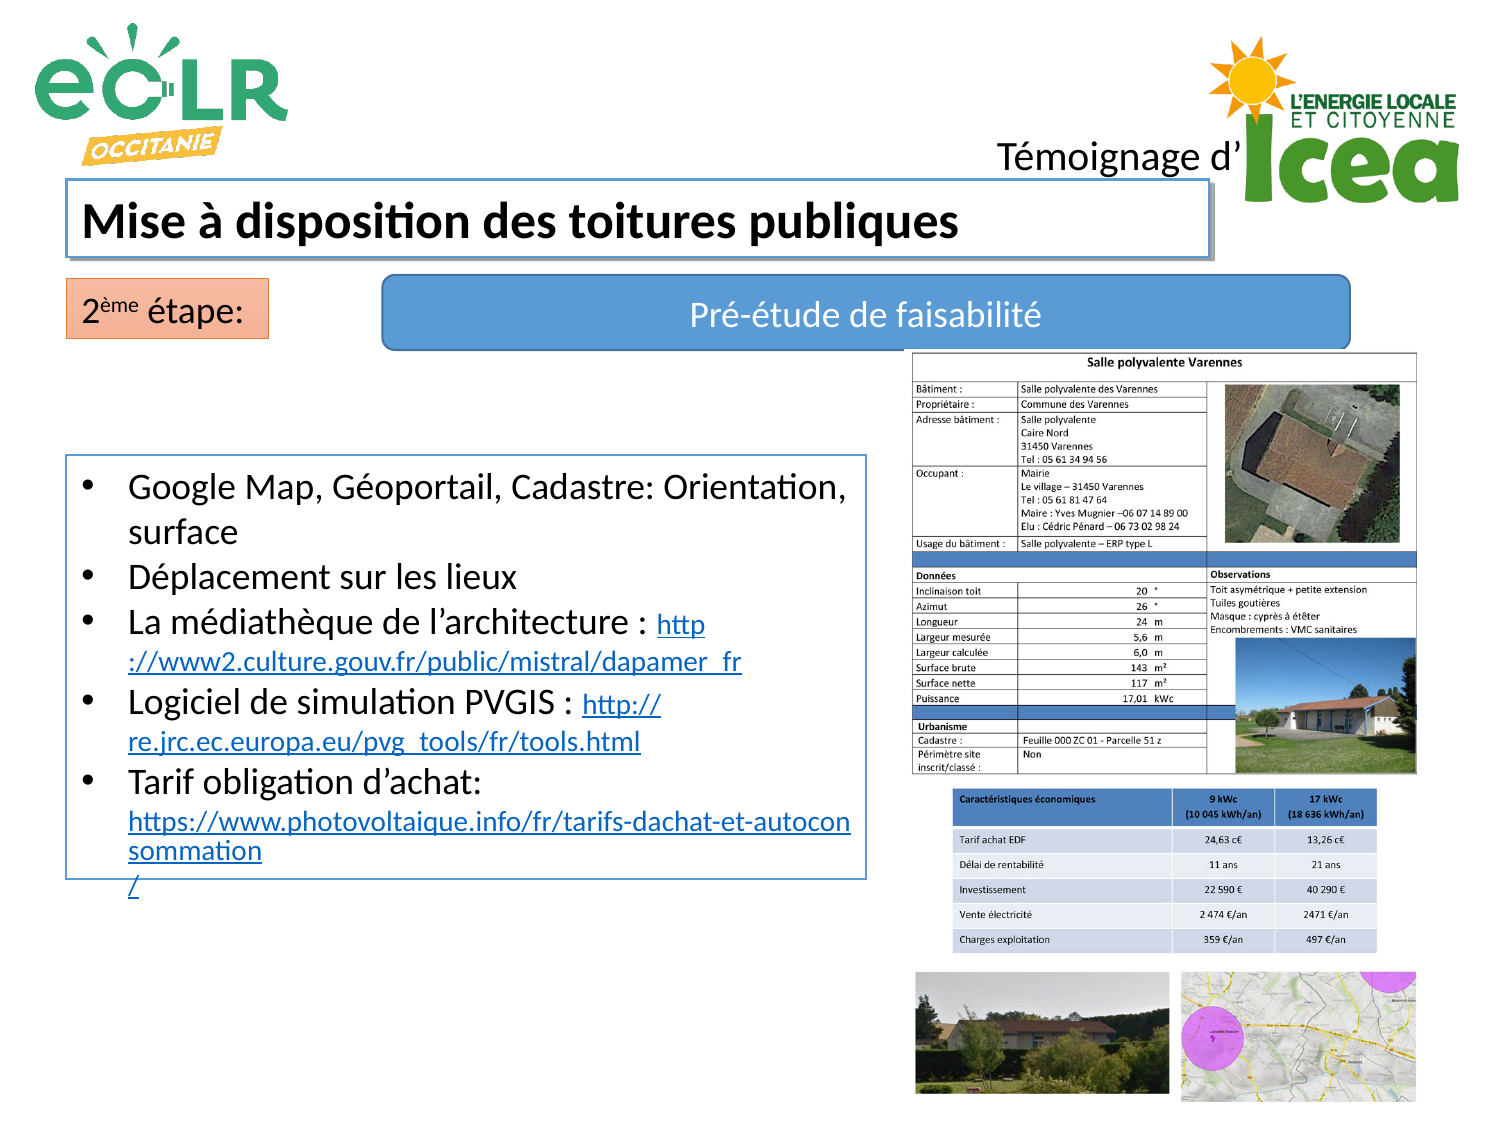

#
Mise à disposition des toitures publiques
Pré-étude de faisabilité
2ème étape:
Google Map, Géoportail, Cadastre: Orientation, surface
Déplacement sur les lieux
La médiathèque de l’architecture : http://www2.culture.gouv.fr/public/mistral/dapamer_fr
Logiciel de simulation PVGIS : http://re.jrc.ec.europa.eu/pvg_tools/fr/tools.html
Tarif obligation d’achat: https://www.photovoltaique.info/fr/tarifs-dachat-et-autoconsommation/